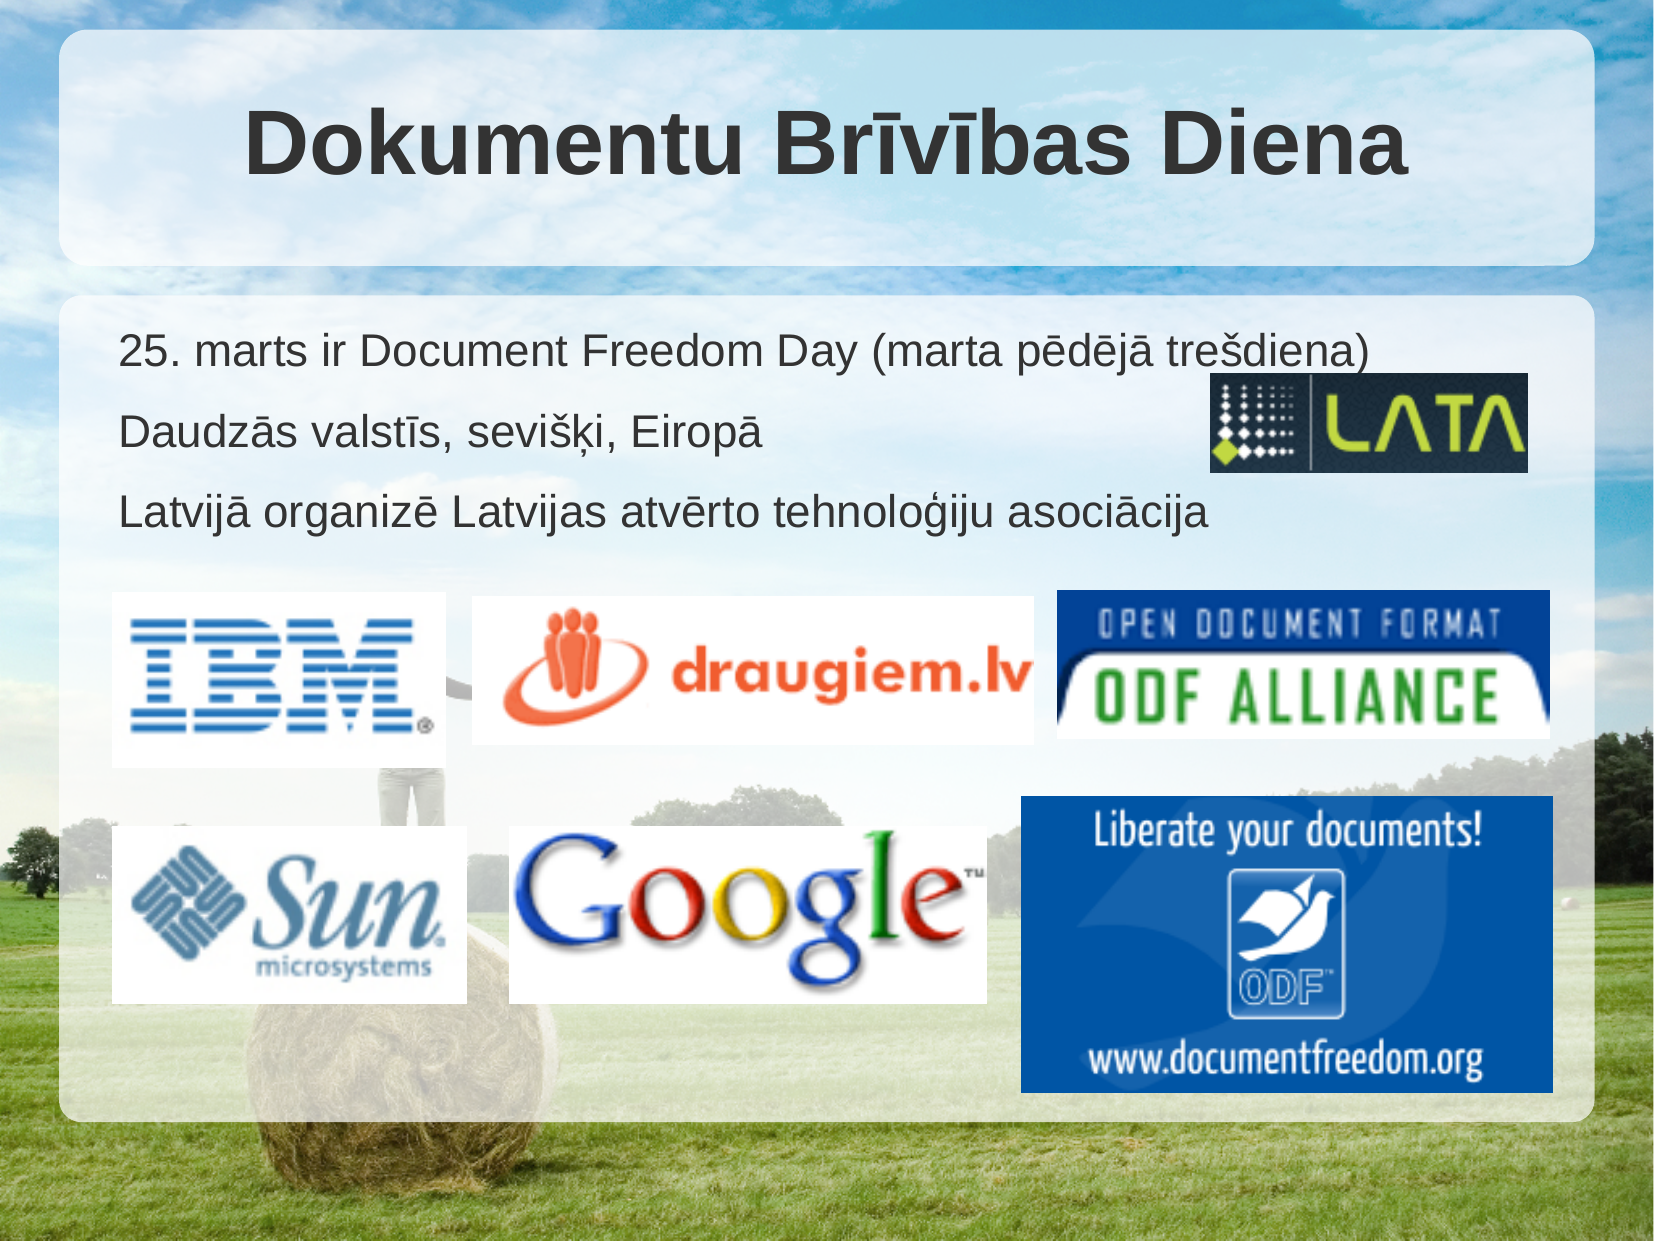

# Dokumentu Brīvības Diena
25. marts ir Document Freedom Day (marta pēdējā trešdiena)
Daudzās valstīs, sevišķi, Eiropā
Latvijā organizē Latvijas atvērto tehnoloģiju asociācija